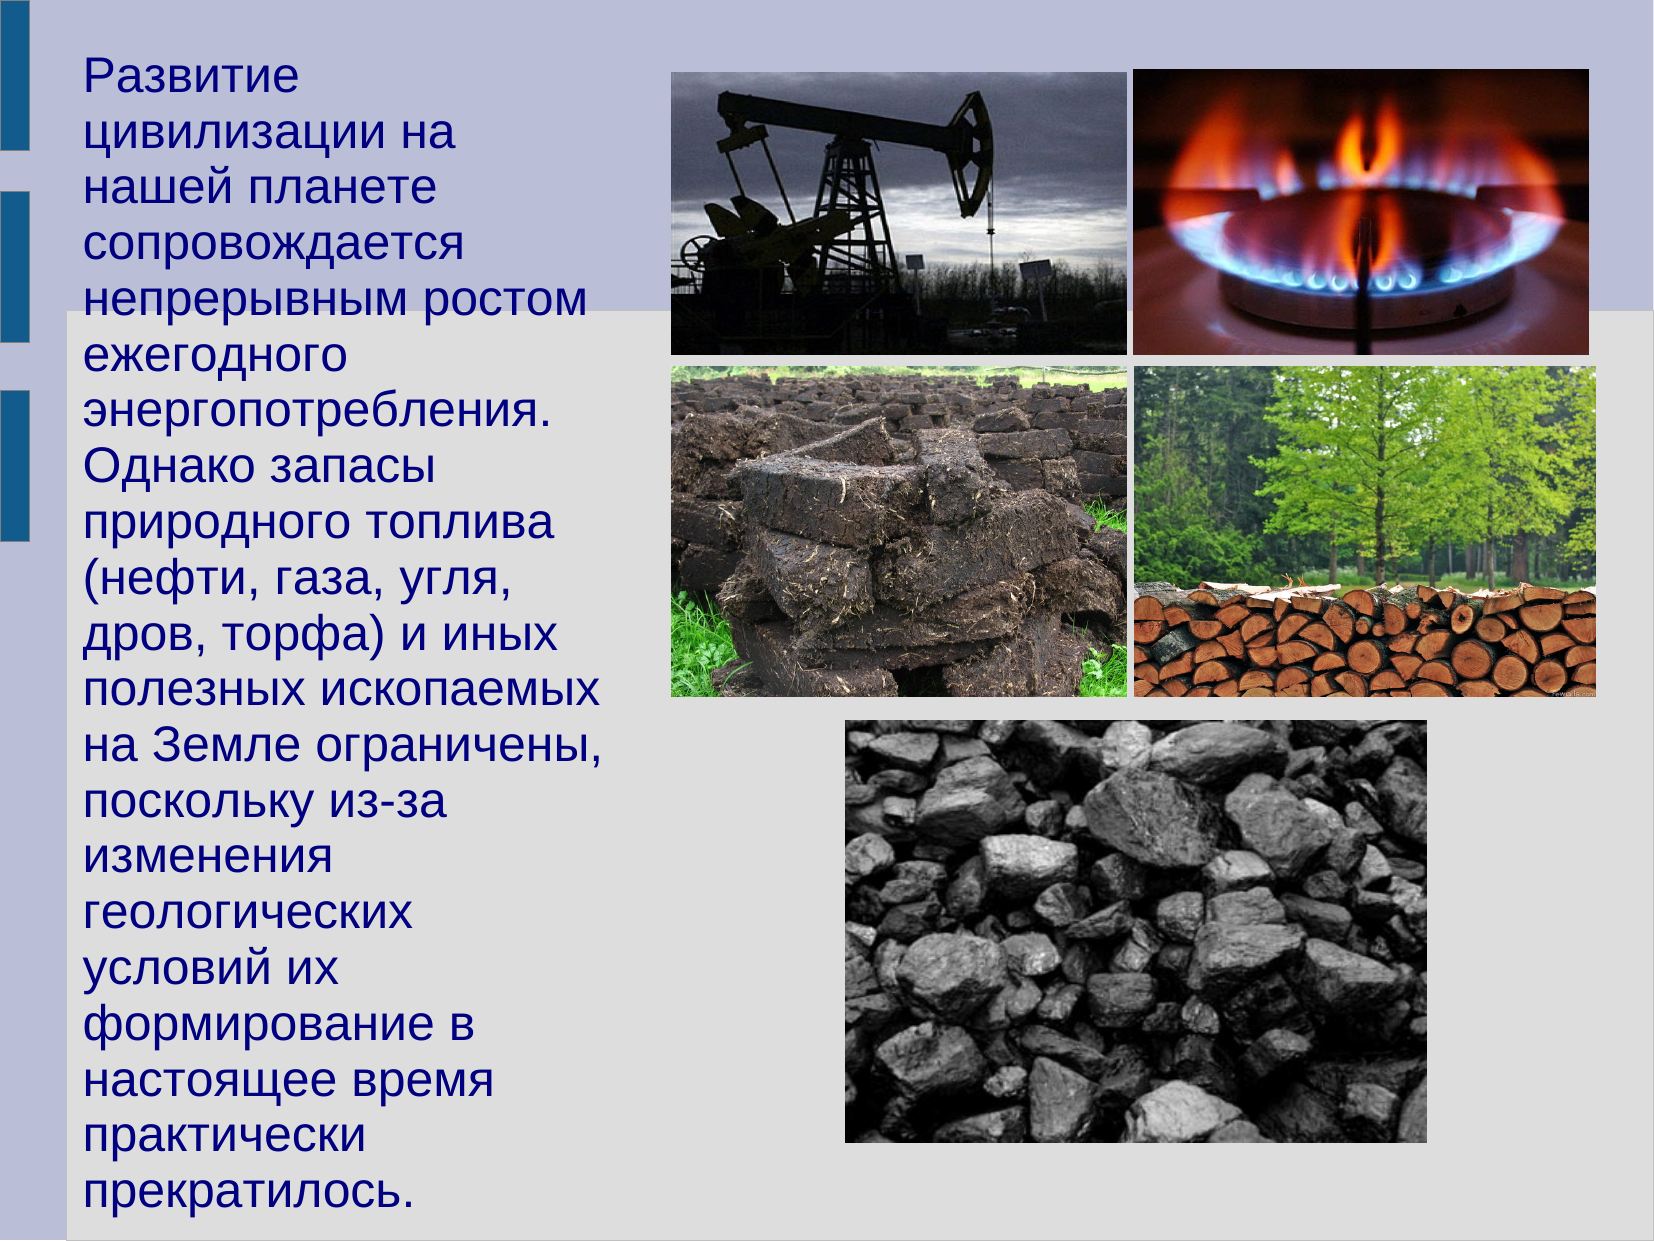

# Развитие цивилизации на нашей планете сопровождается непрерывным ростом ежегодного энергопотребления. Однако запасы природного топлива (нефти, газа, угля, дров, торфа) и иных полезных ископаемых на Земле ограничены, поскольку из-за изменения геологических условий их формирование в настоящее время практически прекратилось.